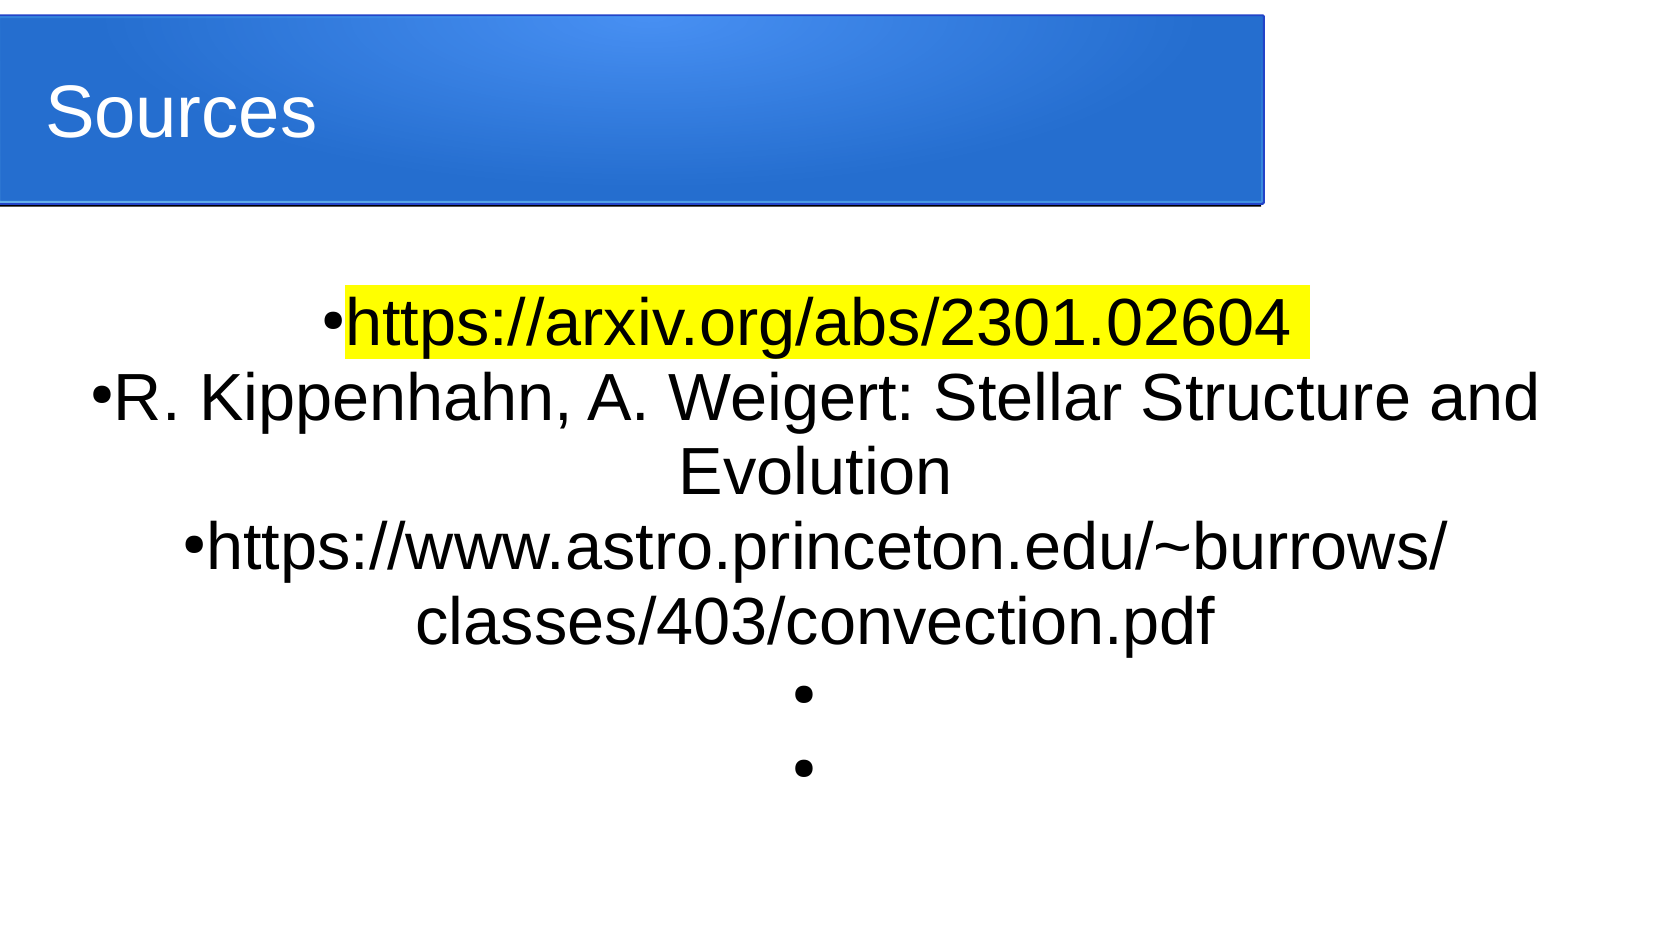

# Sources
https://arxiv.org/abs/2301.02604
R. Kippenhahn, A. Weigert: Stellar Structure and Evolution
https://www.astro.princeton.edu/~burrows/classes/403/convection.pdf